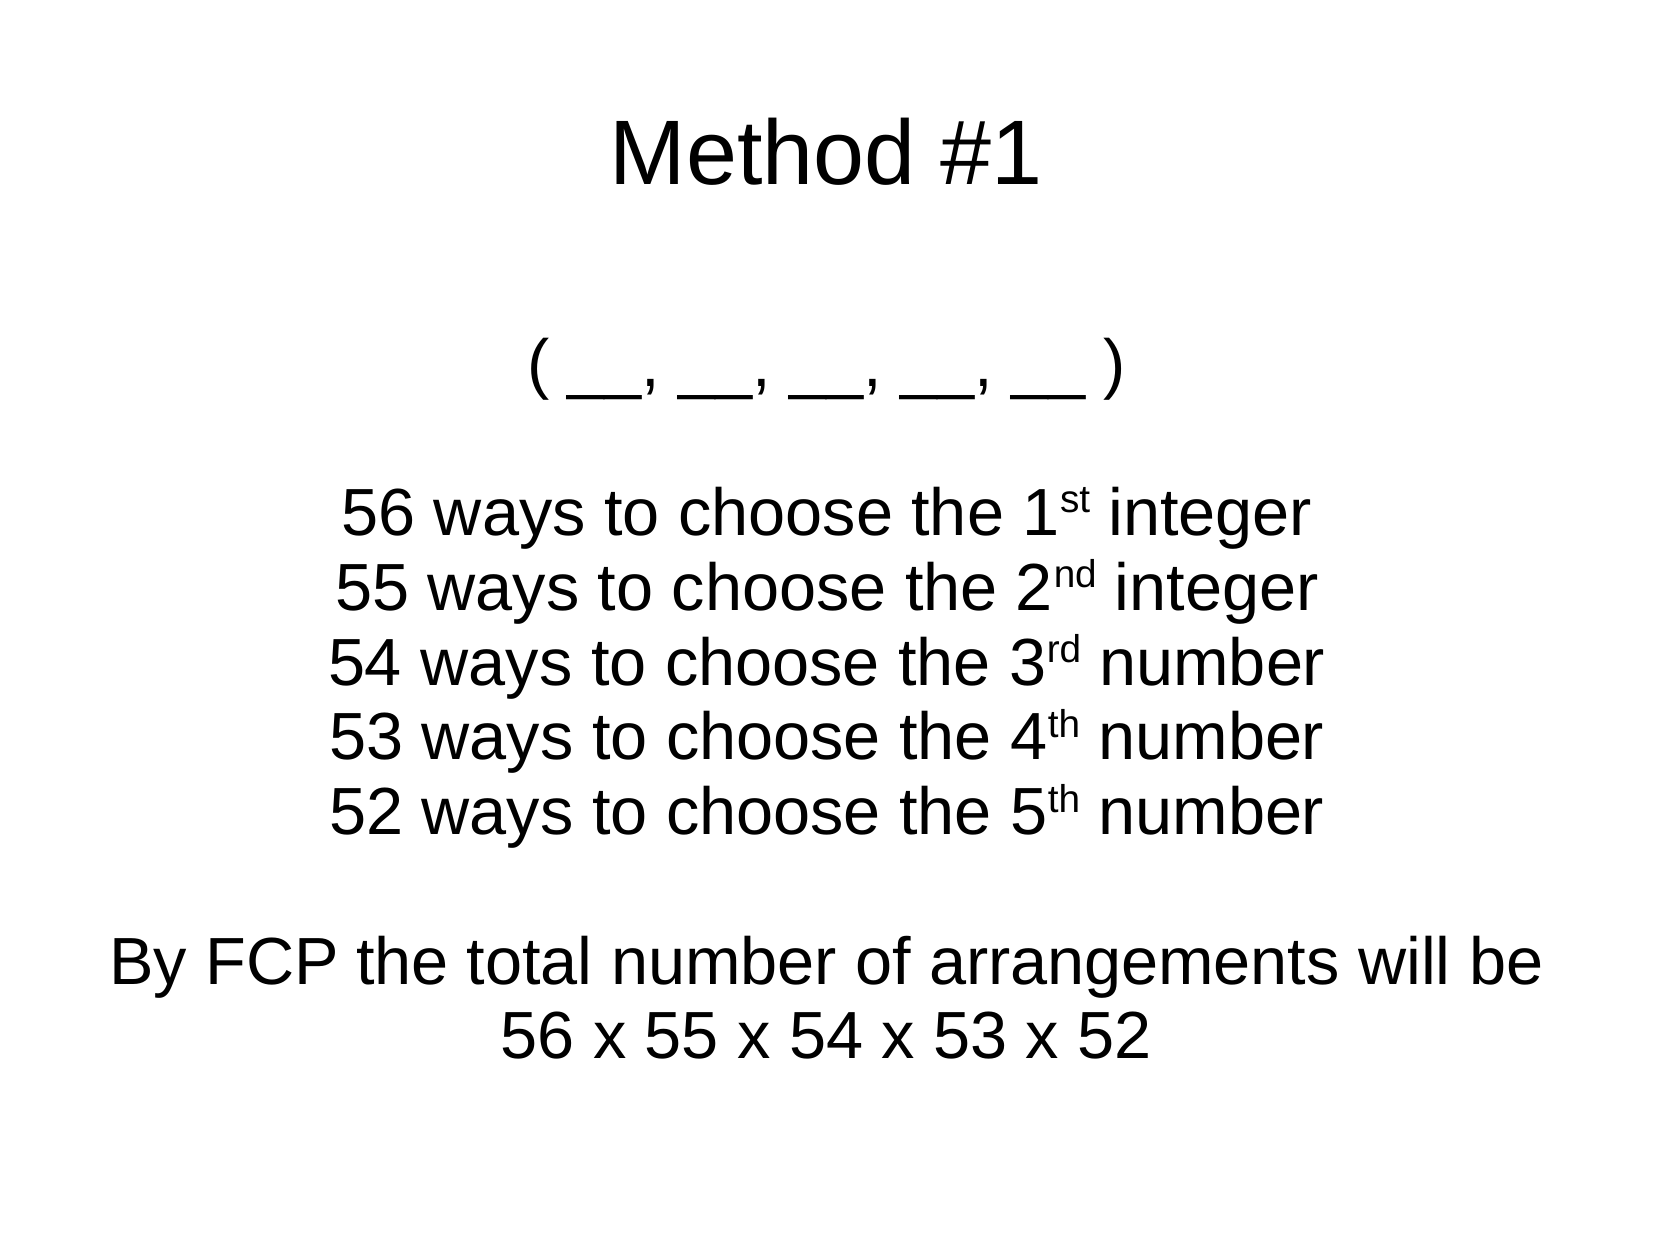

# Method #1
( __, __, __, __, __ )
56 ways to choose the 1st integer
55 ways to choose the 2nd integer
54 ways to choose the 3rd number
53 ways to choose the 4th number
52 ways to choose the 5th number
By FCP the total number of arrangements will be
56 x 55 x 54 x 53 x 52